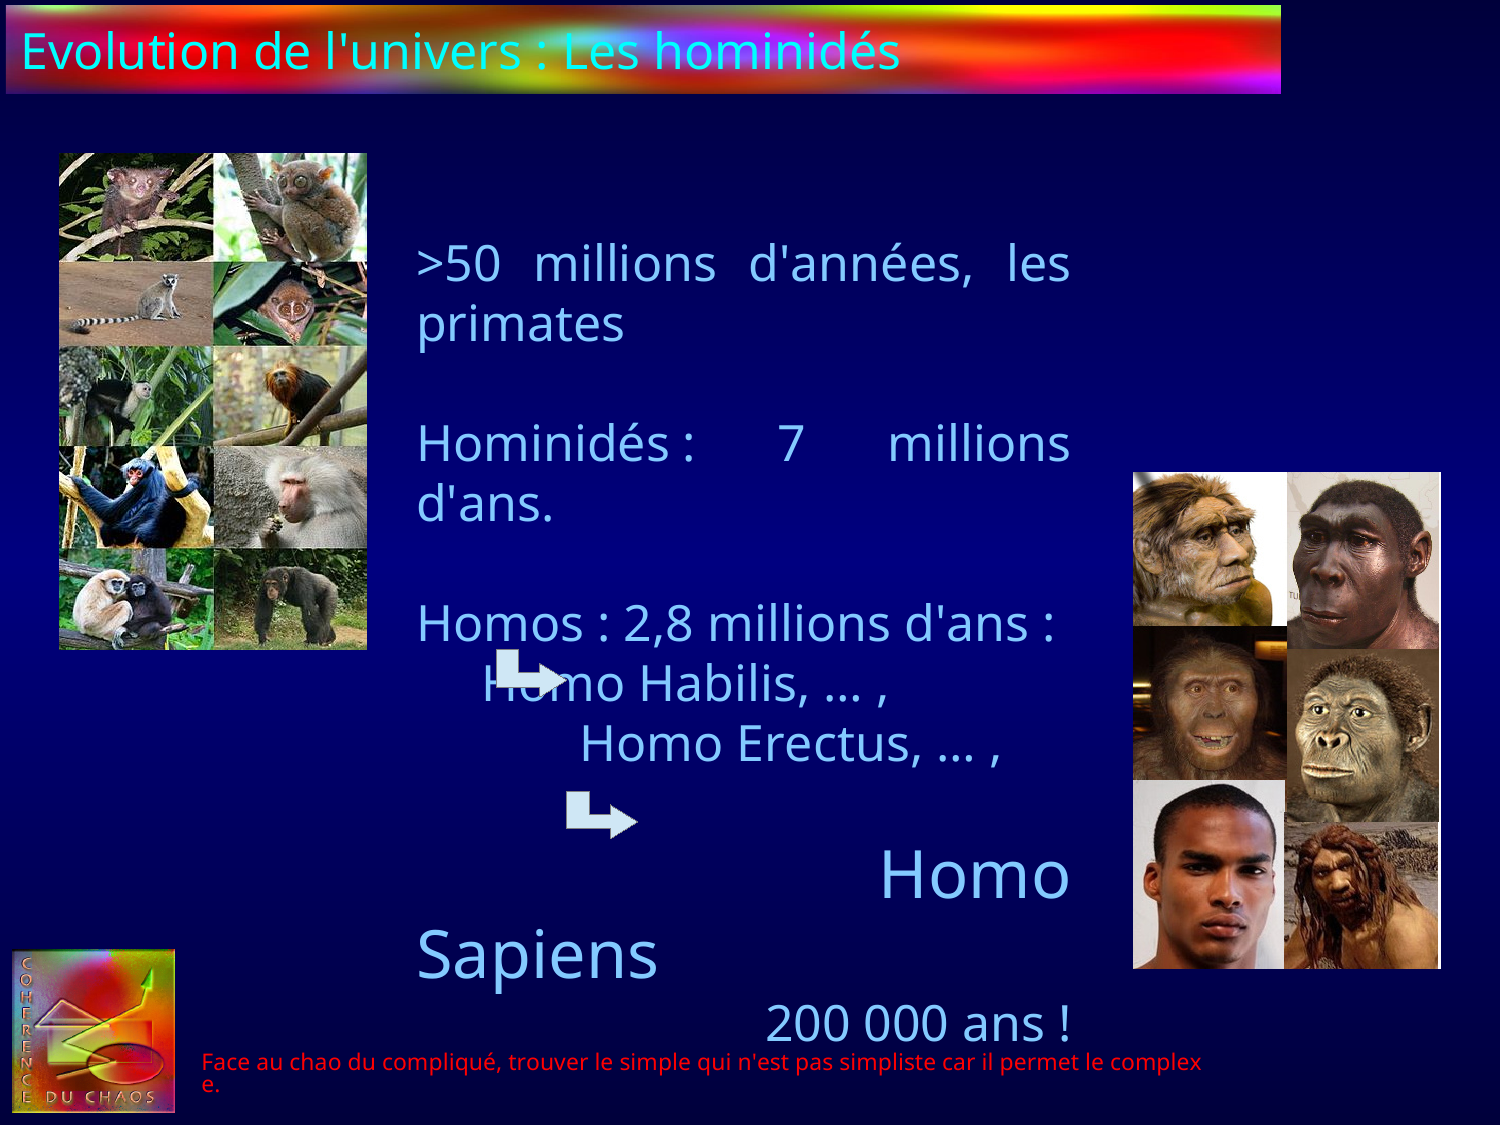

#
Evolution de l'univers : Les hominidés
>50 millions d'années, les primates
Hominidés : 7 millions d'ans.
Homos : 2,8 millions d'ans :
 Homo Habilis, … ,
	 Homo Erectus, … ,
	 Homo Sapiens
200 000 ans !
Face au chao du compliqué, trouver le simple qui n'est pas simpliste car il permet le complexe.